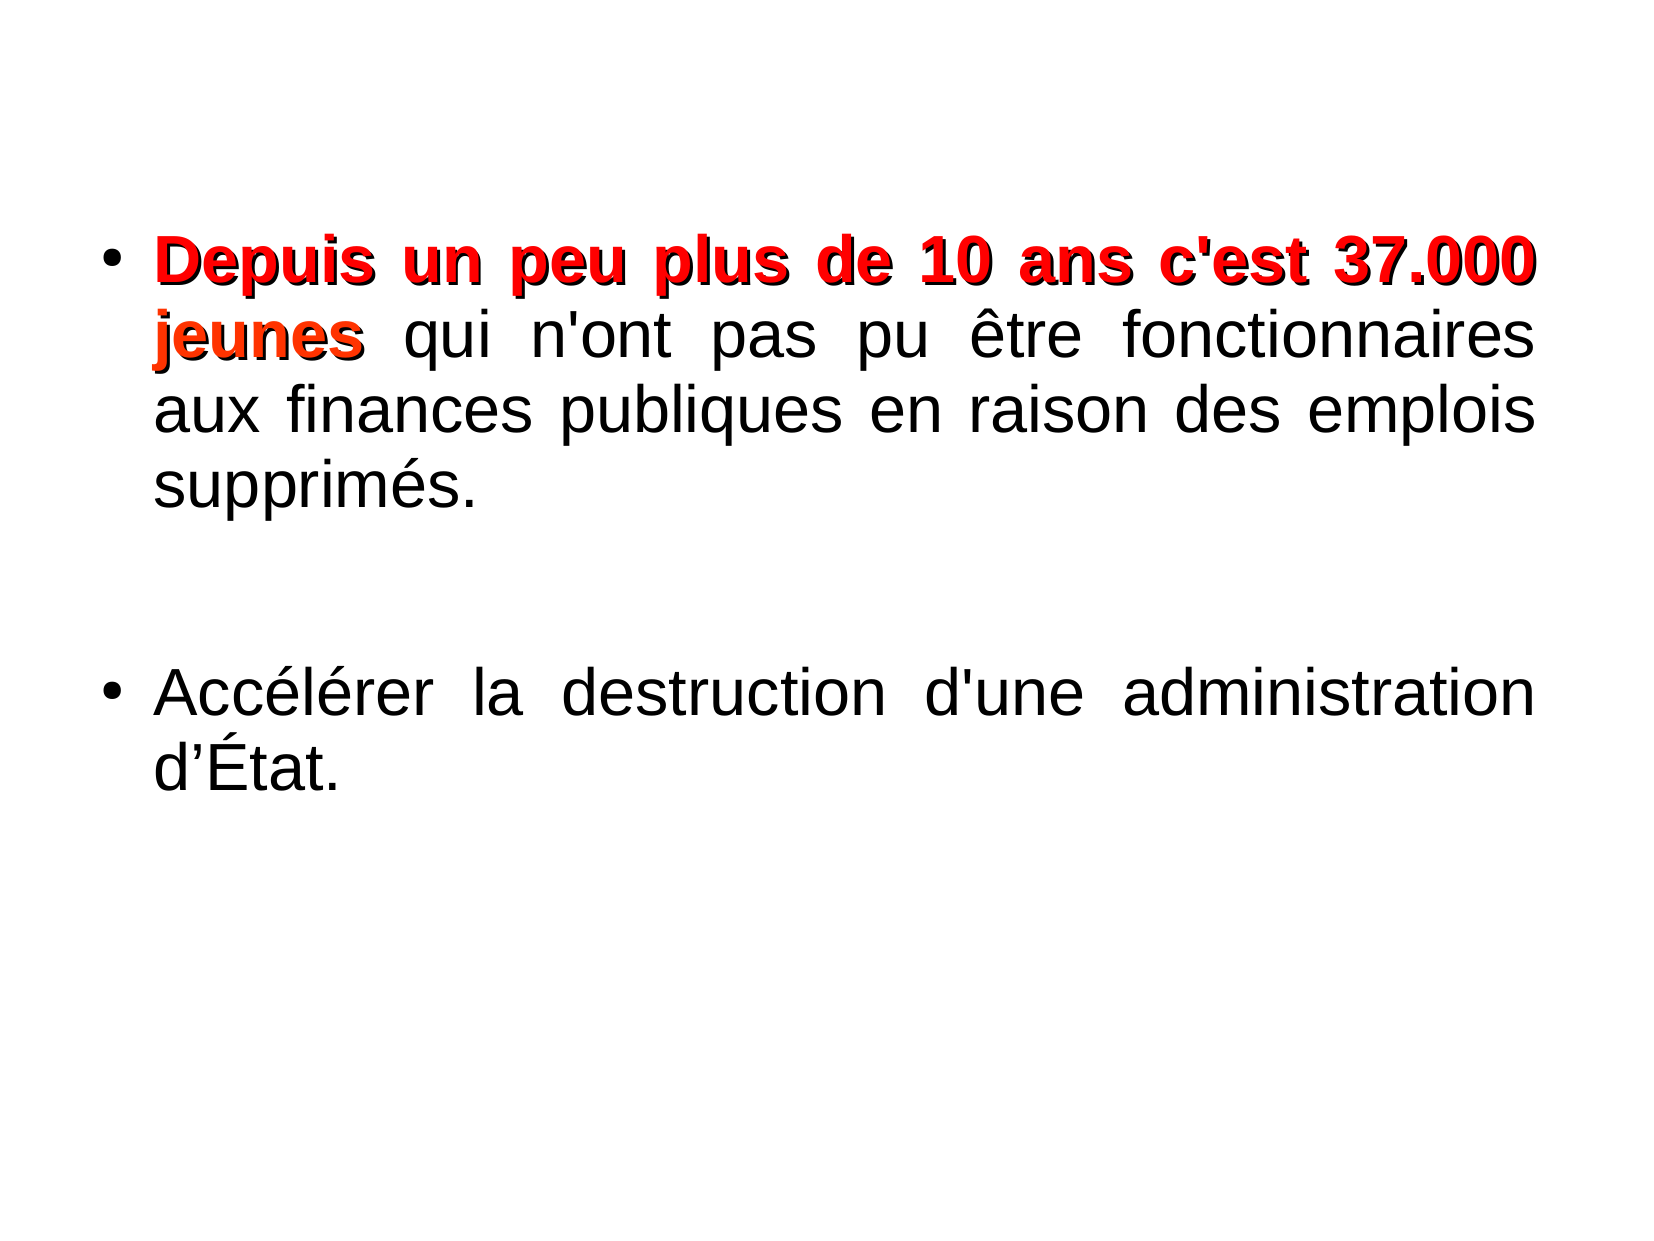

# Depuis un peu plus de 10 ans c'est 37.000 jeunes qui n'ont pas pu être fonctionnaires aux finances publiques en raison des emplois supprimés.
Accélérer la destruction d'une administration d’État.